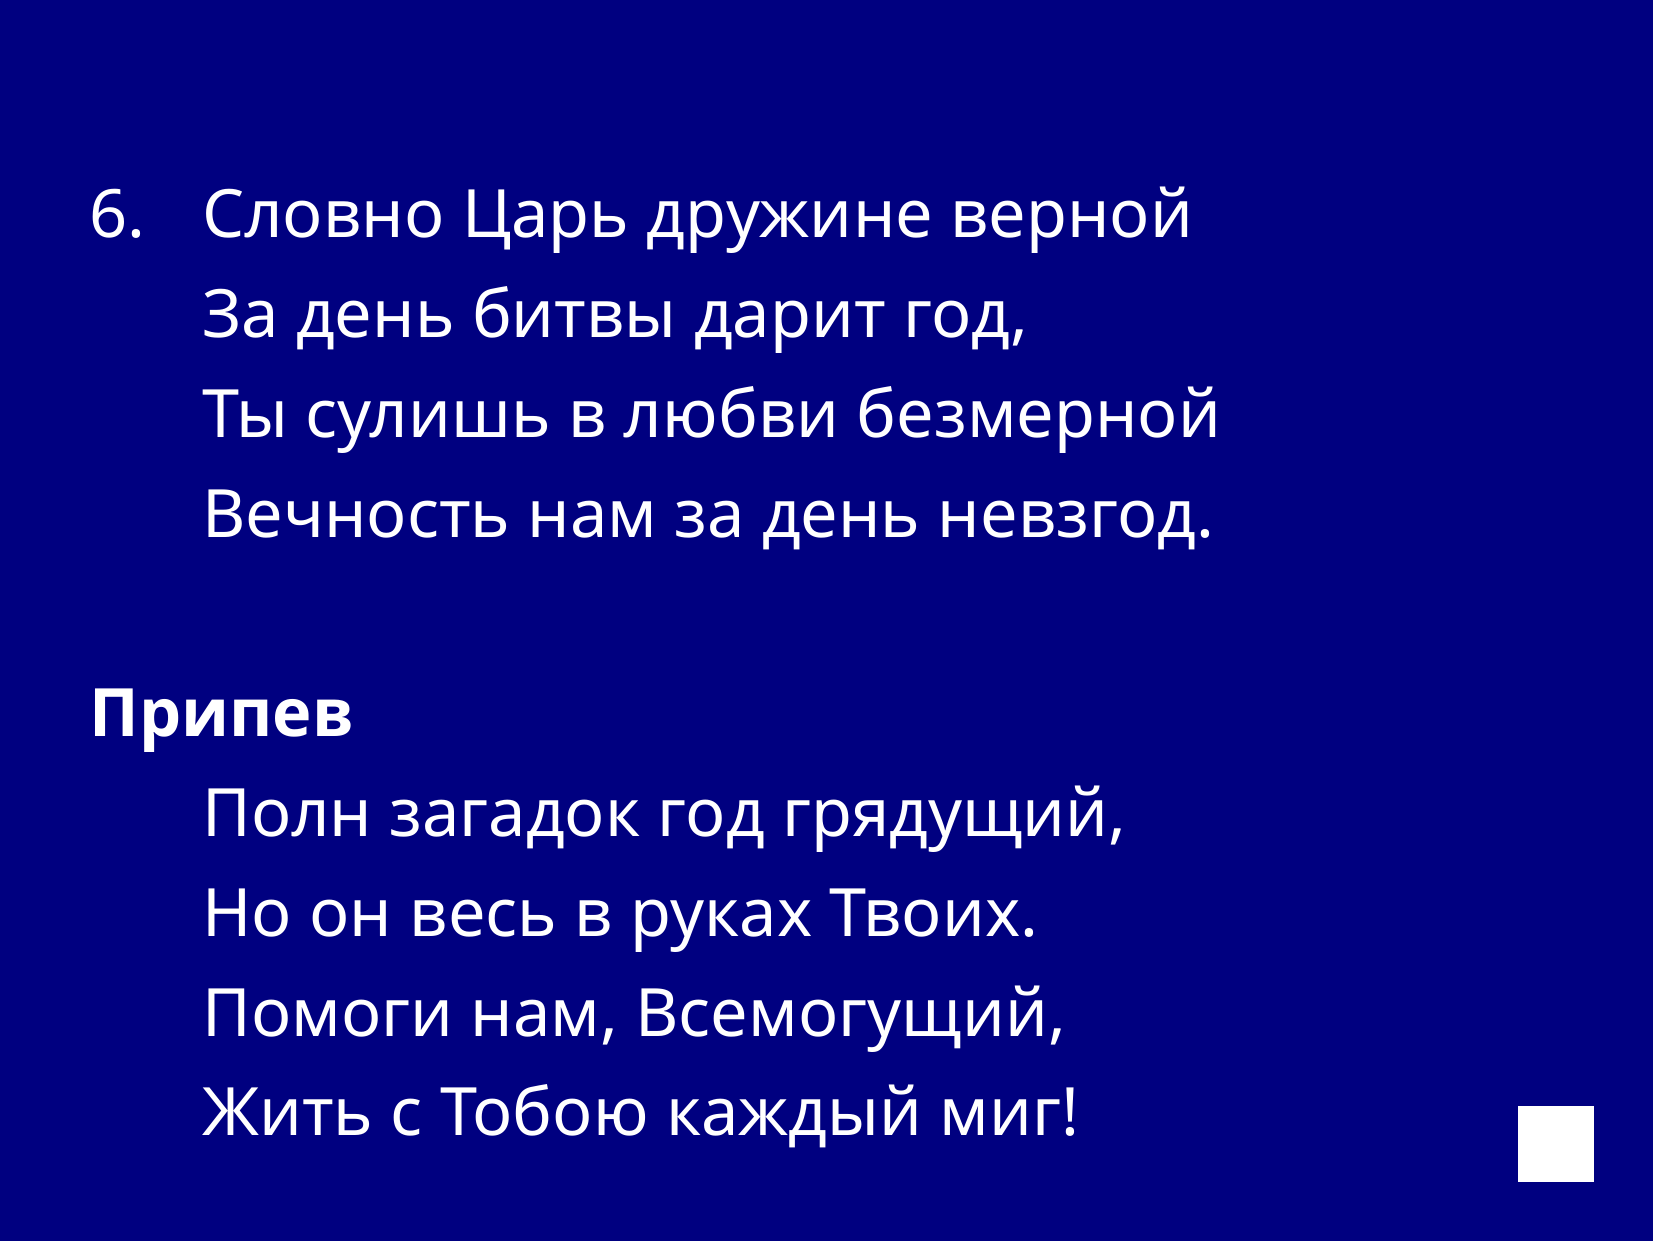

6.	Словно Царь дружине верной
	За день битвы дарит год,
	Ты сулишь в любви безмерной
	Вечность нам за день невзгод.
Припев
	Полн загадок год грядущий,
	Но он весь в руках Твоих.
	Помоги нам, Всемогущий,
	Жить с Тобою каждый миг!